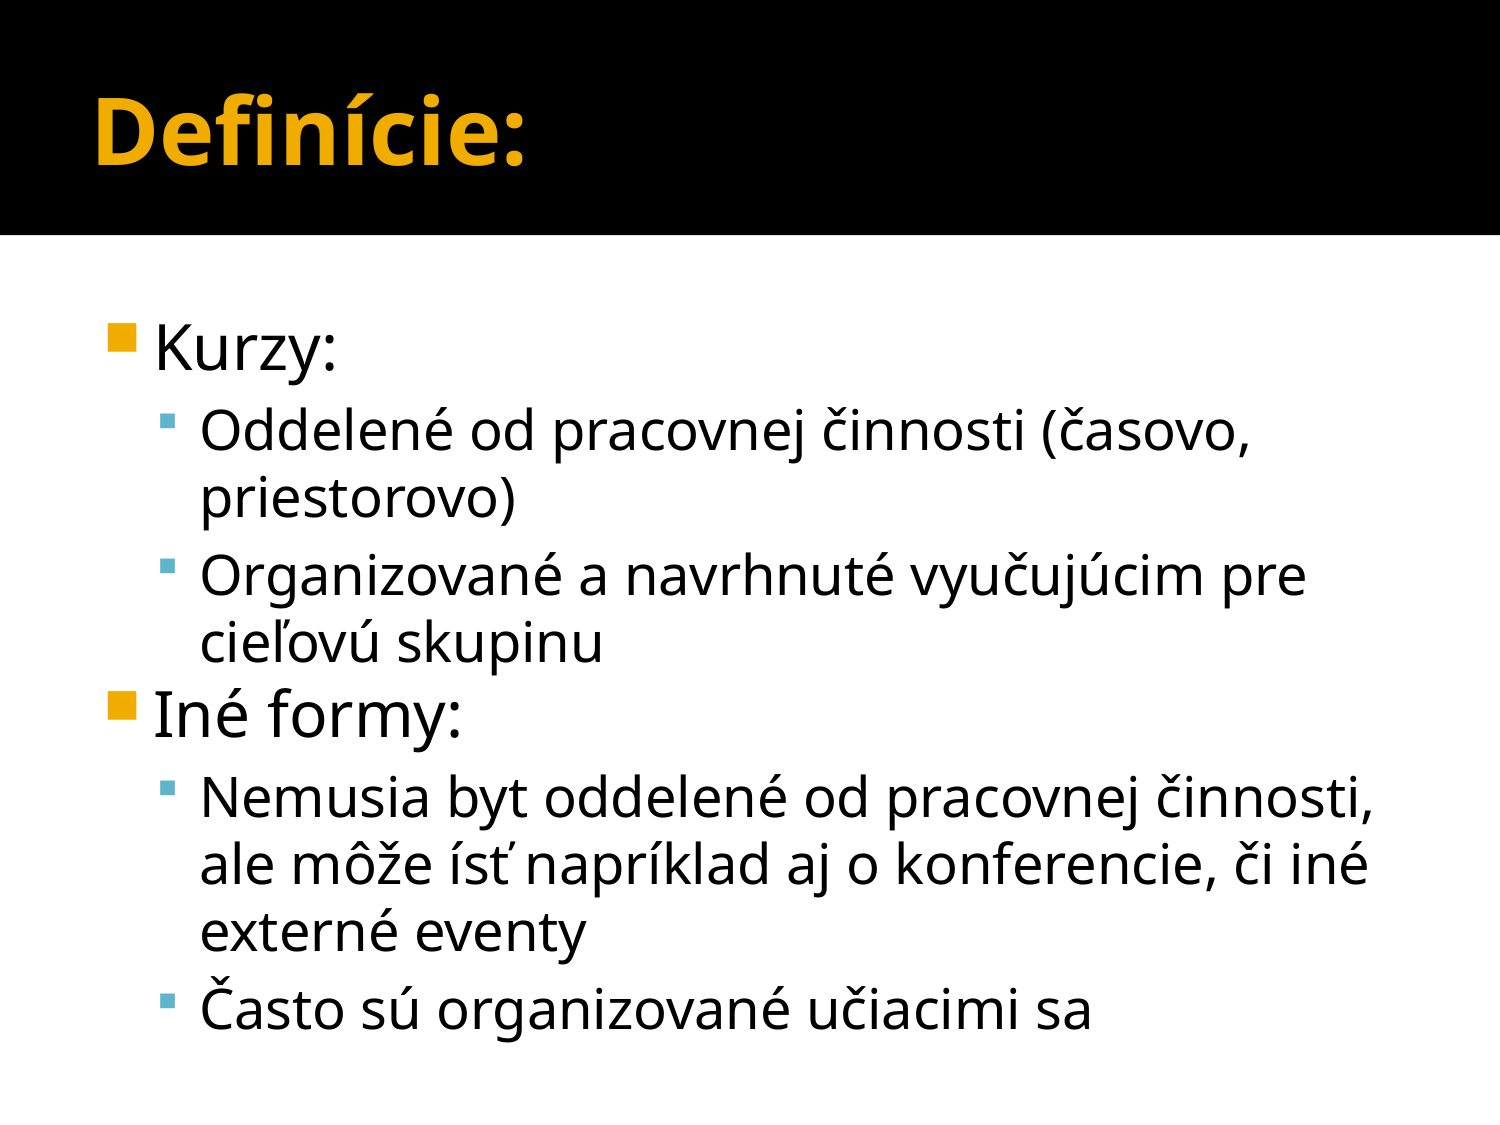

# Definície:
Kurzy:
Oddelené od pracovnej činnosti (časovo, priestorovo)
Organizované a navrhnuté vyučujúcim pre cieľovú skupinu
Iné formy:
Nemusia byt oddelené od pracovnej činnosti, ale môže ísť napríklad aj o konferencie, či iné externé eventy
Často sú organizované učiacimi sa